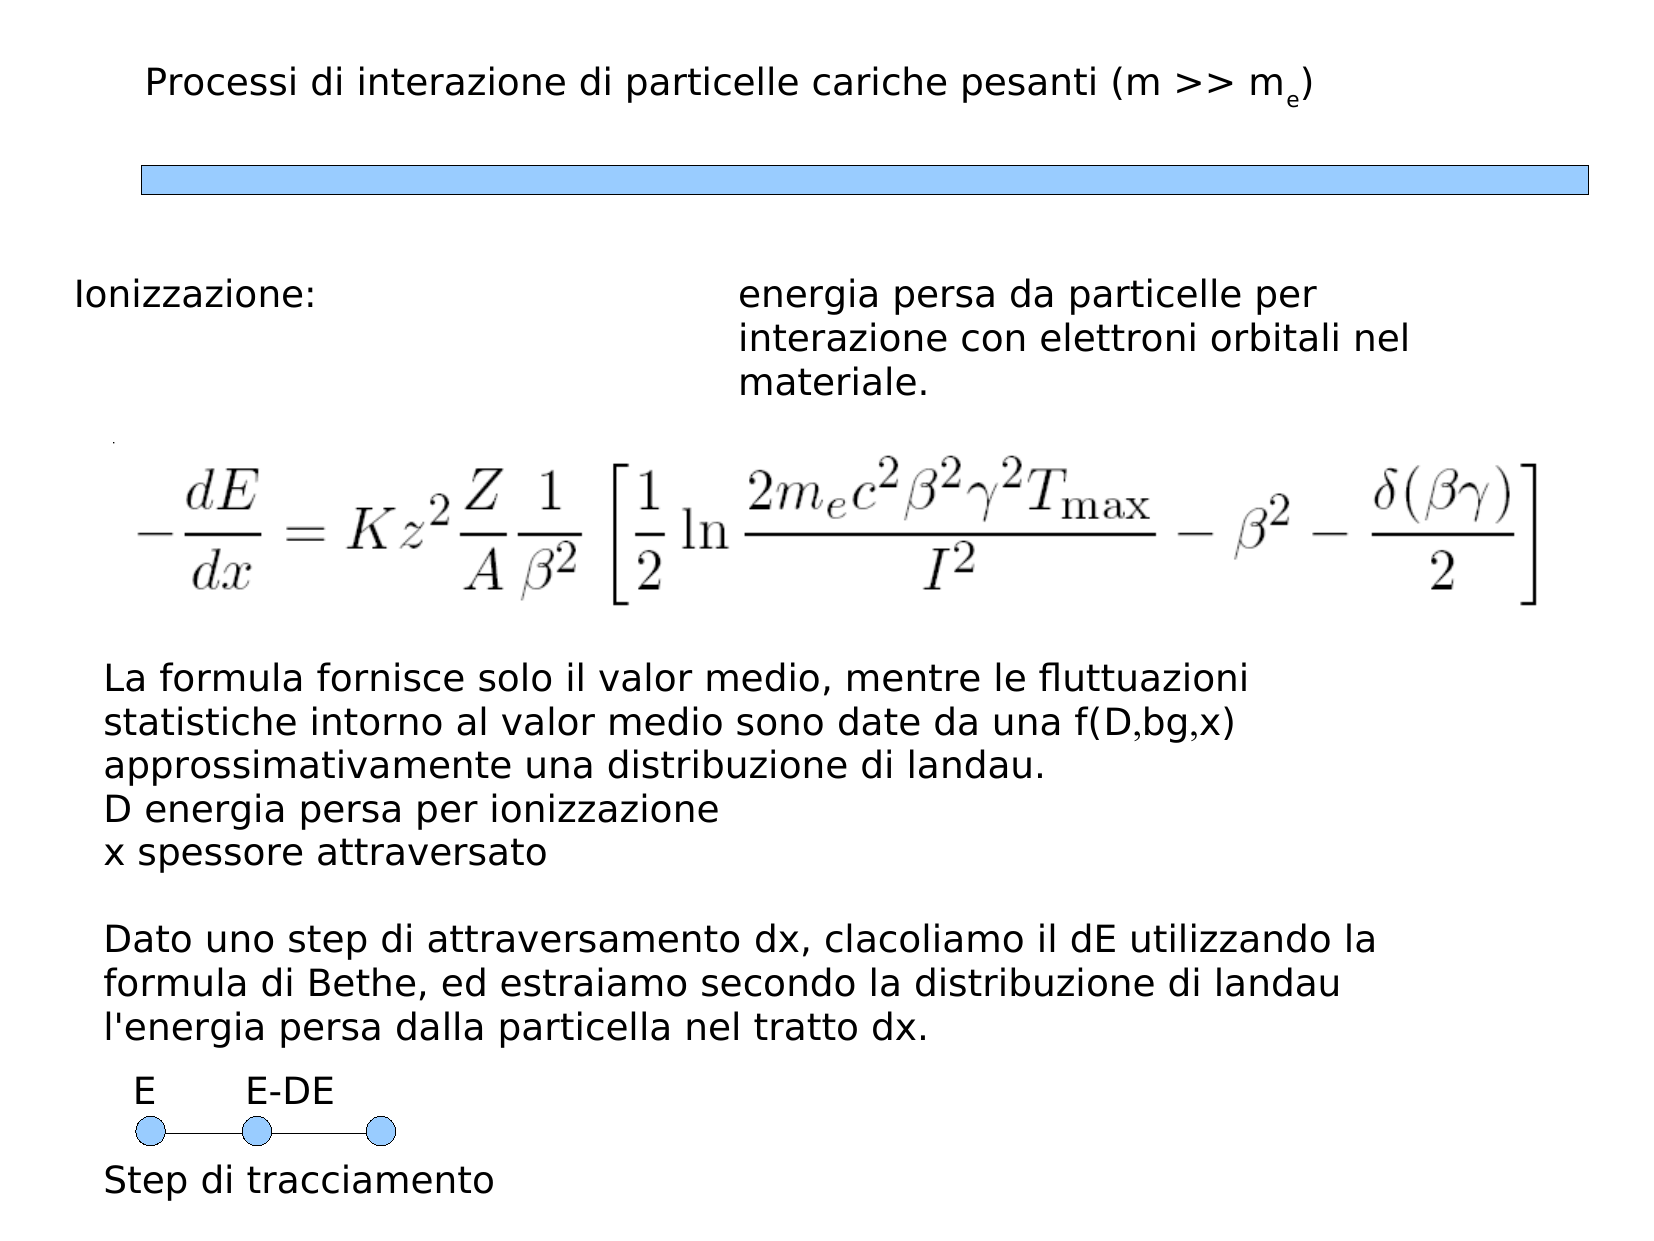

Processi di interazione di particelle cariche pesanti (m >> me)
Ionizzazione:						energia persa da particelle per
								 	interazione con elettroni orbitali nel
									materiale.
La formula fornisce solo il valor medio, mentre le fluttuazioni statistiche intorno al valor medio sono date da una f(D,bg,x) approssimativamente una distribuzione di landau.
D energia persa per ionizzazione
x spessore attraversato
Dato uno step di attraversamento dx, clacoliamo il dE utilizzando la formula di Bethe, ed estraiamo secondo la distribuzione di landau l'energia persa dalla particella nel tratto dx.
E
E-DE
Step di tracciamento